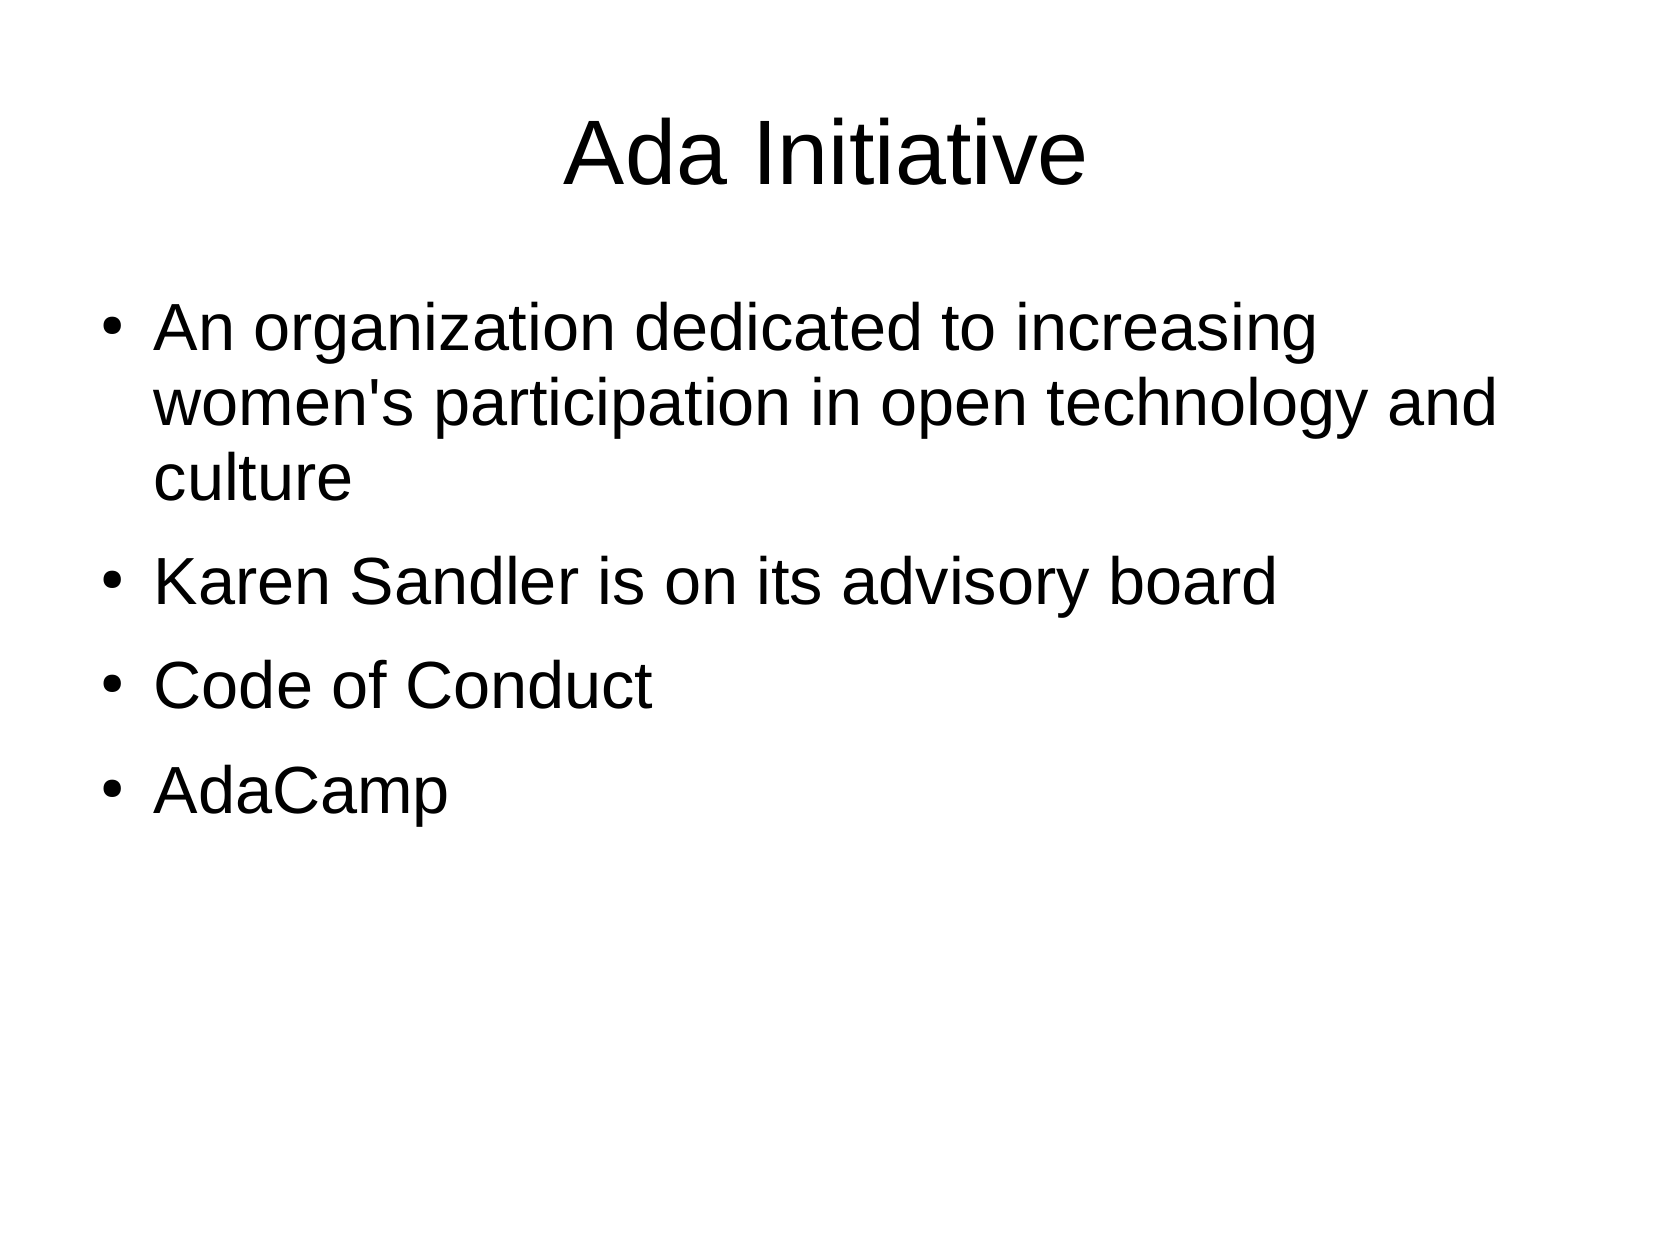

# Ada Initiative
An organization dedicated to increasing women's participation in open technology and culture
Karen Sandler is on its advisory board
Code of Conduct
AdaCamp